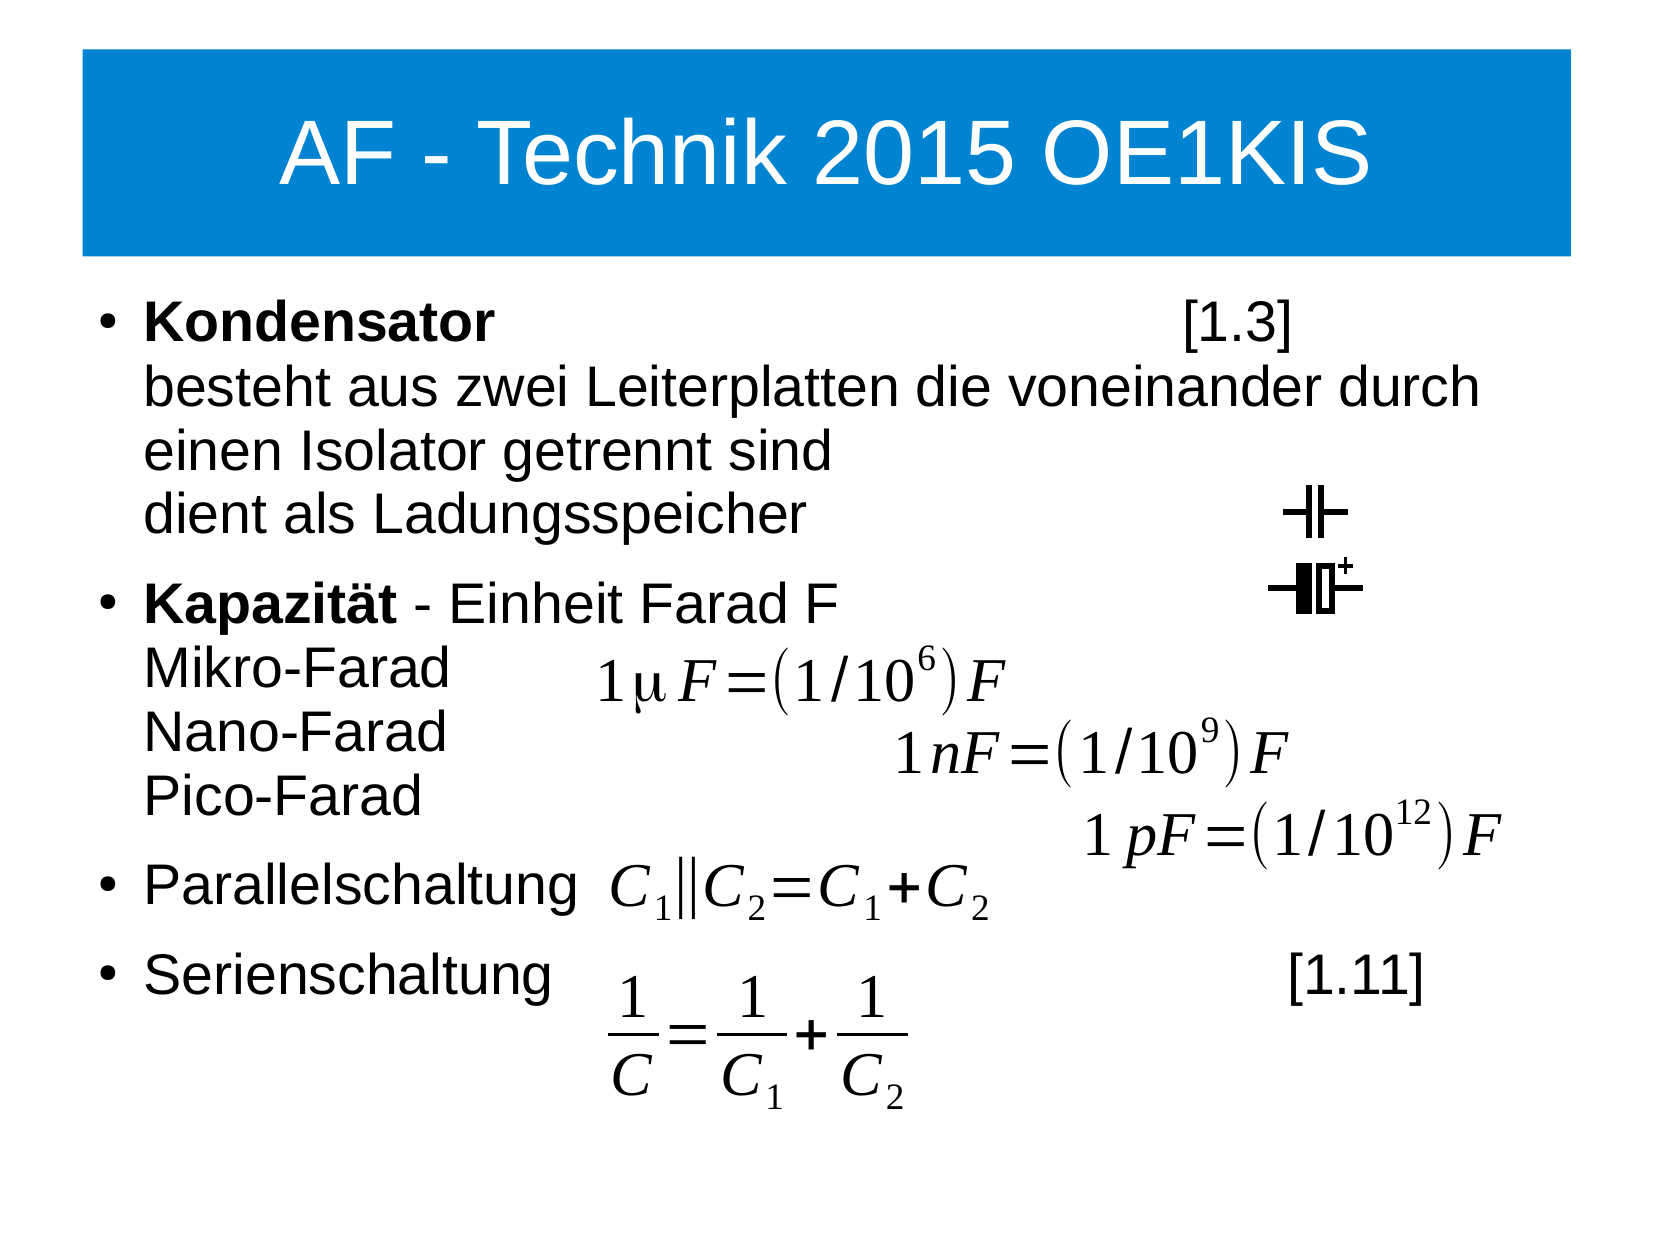

# AF - Technik 2015 OE1KIS
Kondensator [1.3]
besteht aus zwei Leiterplatten die voneinander durch einen Isolator getrennt sind
dient als Ladungsspeicher
Kapazität - Einheit Farad F
Mikro-Farad
Nano-Farad
Pico-Farad
Parallelschaltung
Serienschaltung [1.11]